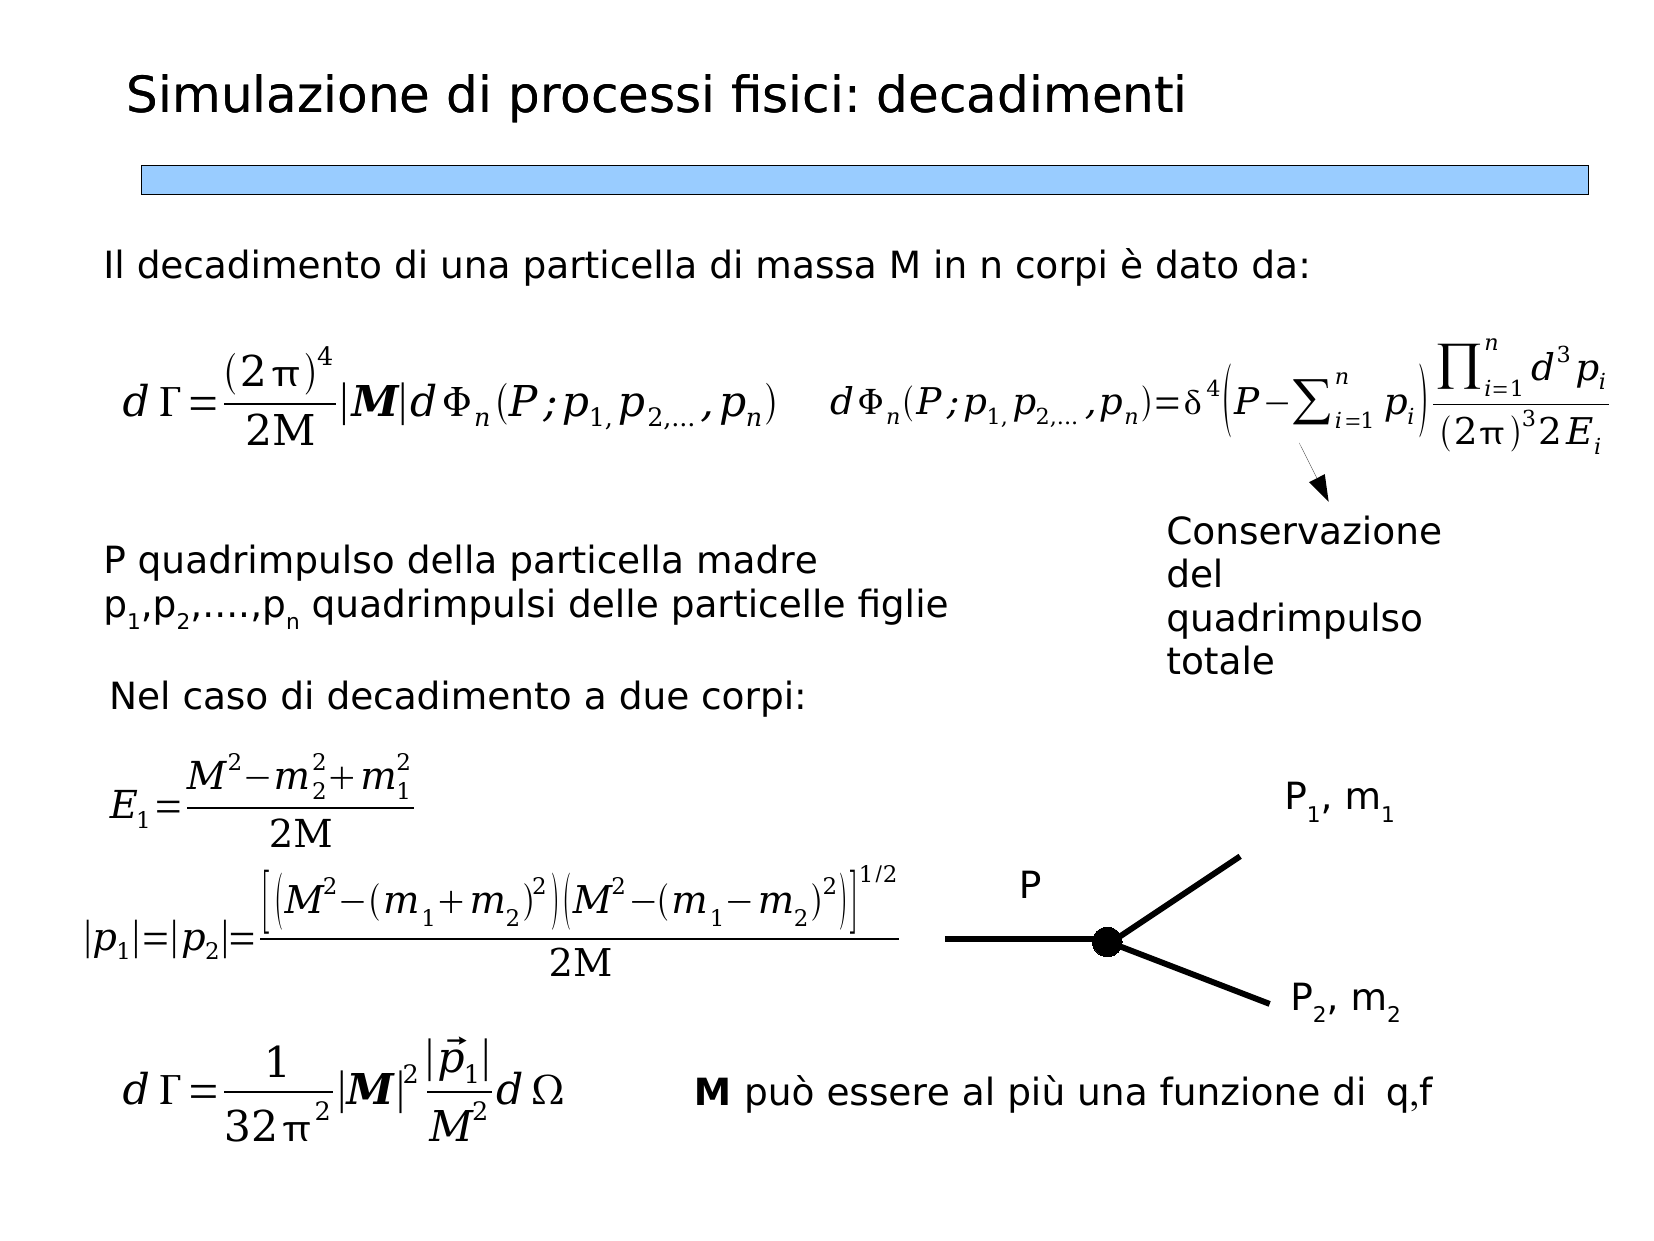

Simulazione di processi fisici: decadimenti
Simulazione di processi fisici: decadimenti
Il decadimento di una particella di massa M in n corpi è dato da:
Conservazione del quadrimpulso totale
P quadrimpulso della particella madre
p1,p2,....,pn quadrimpulsi delle particelle figlie
Nel caso di decadimento a due corpi:
P1, m1
P
P2, m2
M può essere al più una funzione di q,f